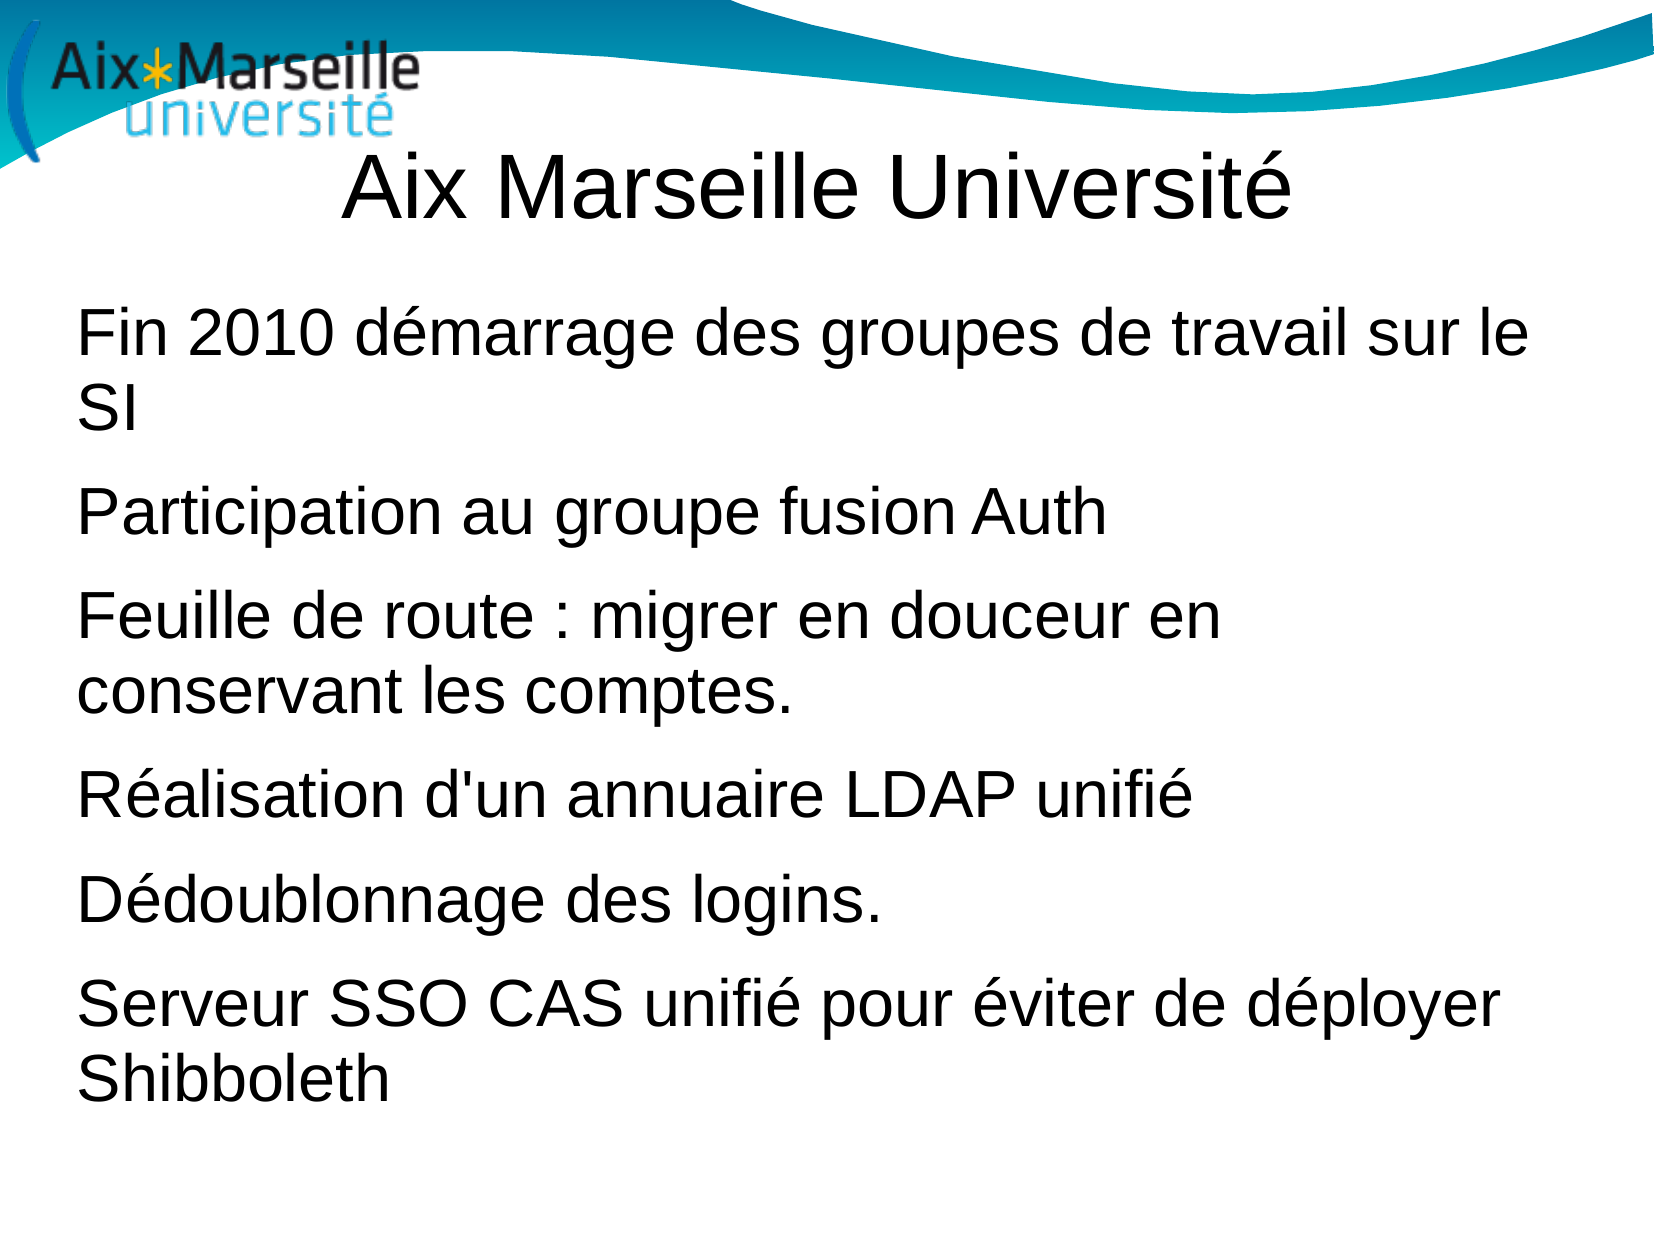

# Aix Marseille Université
Fin 2010 démarrage des groupes de travail sur le SI
Participation au groupe fusion Auth
Feuille de route : migrer en douceur en conservant les comptes.
Réalisation d'un annuaire LDAP unifié
Dédoublonnage des logins.
Serveur SSO CAS unifié pour éviter de déployer Shibboleth